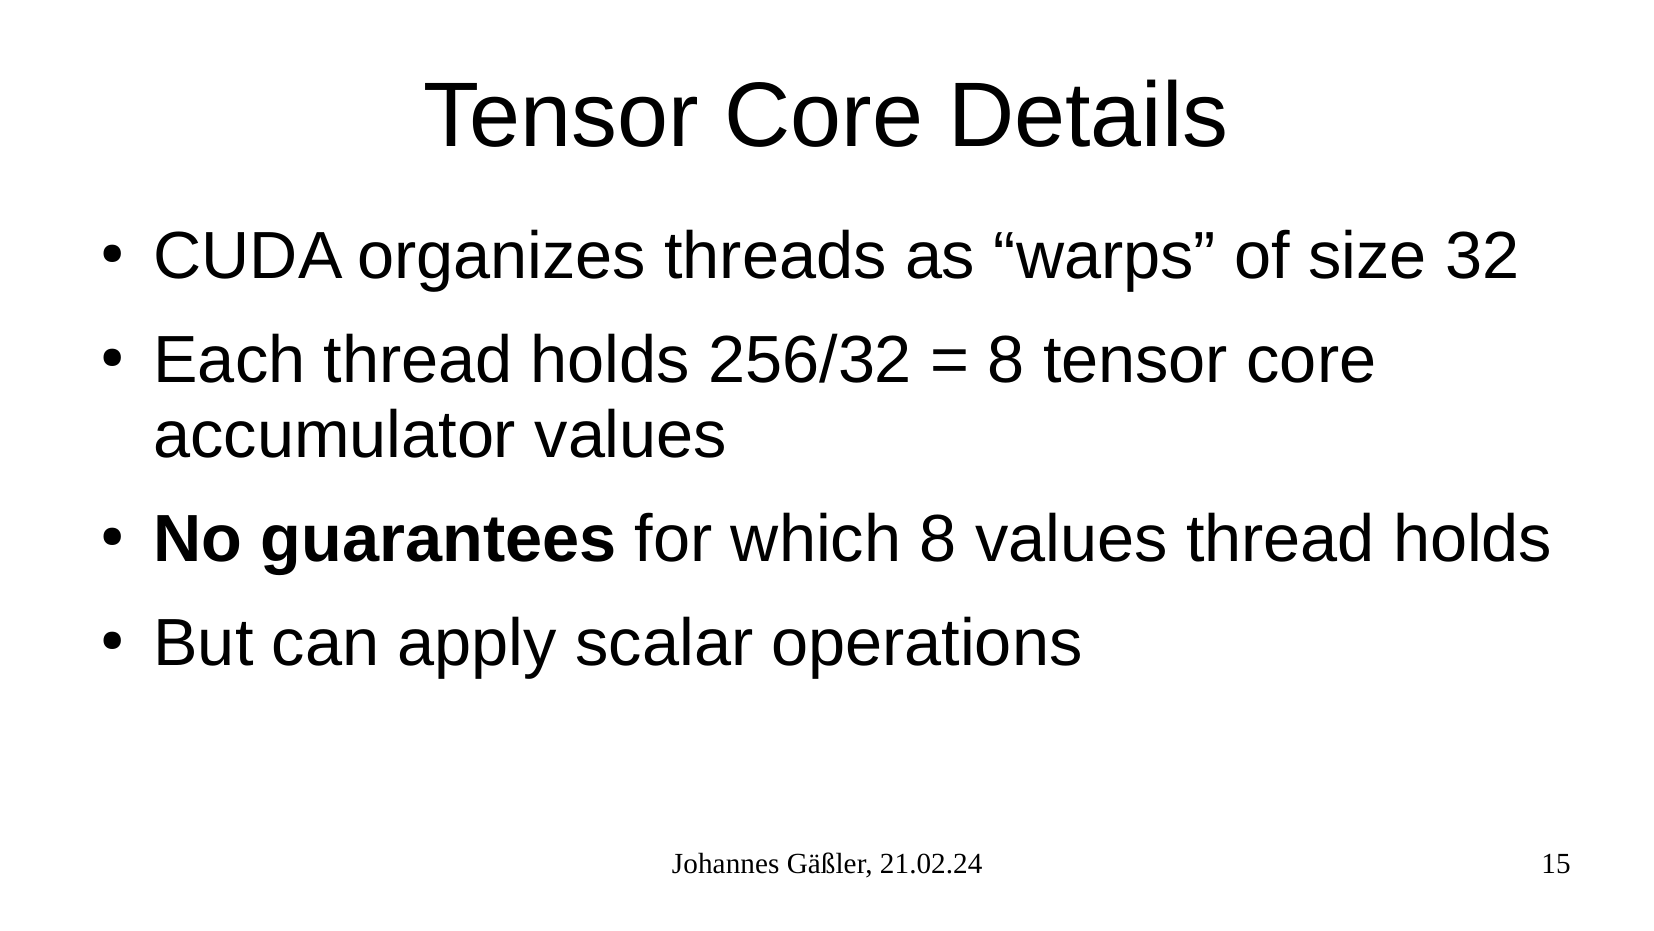

# Tensor Core Details
CUDA organizes threads as “warps” of size 32
Each thread holds 256/32 = 8 tensor core accumulator values
No guarantees for which 8 values thread holds
But can apply scalar operations
Johannes Gäßler, 21.02.24
15